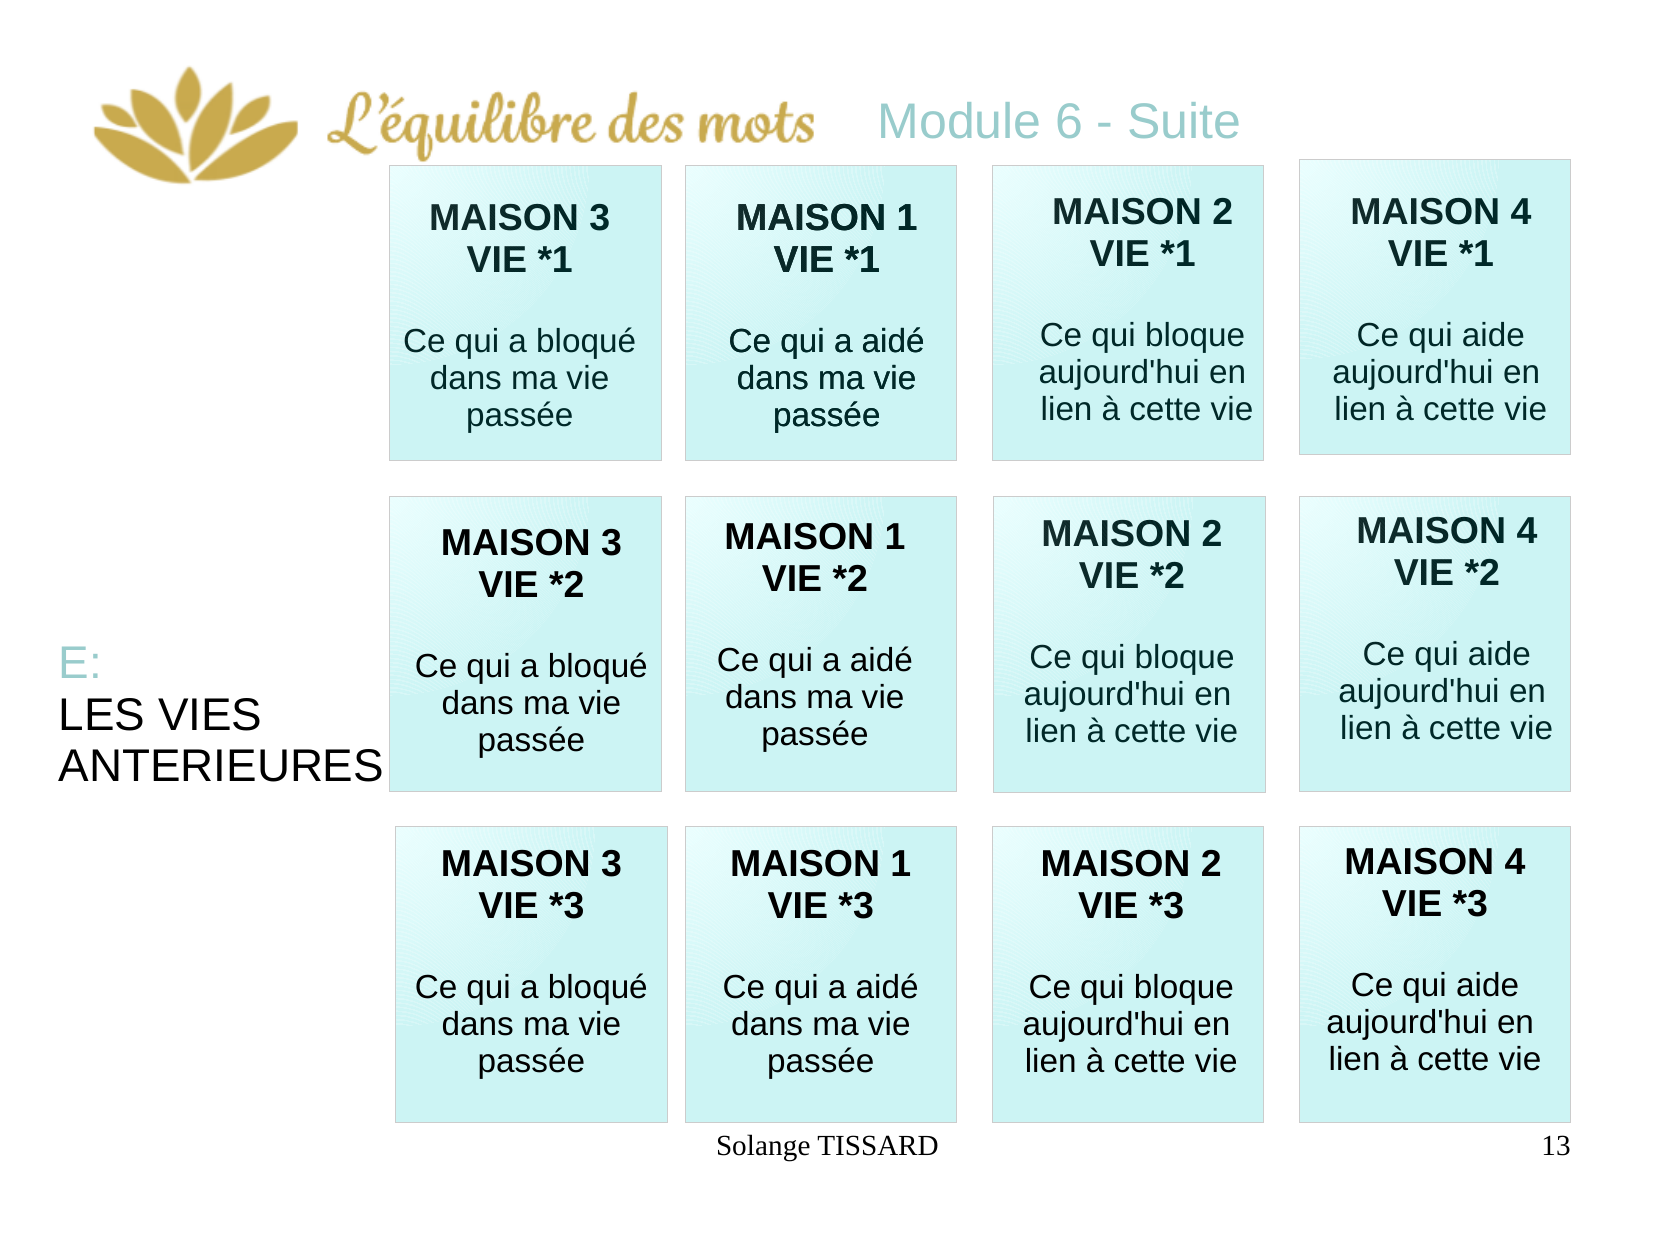

# Module 6 - Suite
MAISON 2
VIE *1
Ce qui bloque aujourd'hui en
 lien à cette vie
MAISON 4
VIE *1
Ce qui aide aujourd'hui en
lien à cette vie
MAISON 3
VIE *1
Ce qui a bloqué dans ma vie passée
MAISON 1
VIE *1
Ce qui a aidé dans ma vie passée
MAISON 1
VIE *1
Ce qui a aidé dans ma vie passée
MAISON 1
Toi et ta
contribution
dans la relation
MAISON 4
VIE *2
Ce qui aide aujourd'hui en
lien à cette vie
MAISON 2
VIE *2
Ce qui bloque aujourd'hui en
lien à cette vie
MAISON 1
VIE *2
Ce qui a aidé dans ma vie passée
MAISON 3
VIE *2
Ce qui a bloqué dans ma vie passée
E:
LES VIES
ANTERIEURES
MAISON 4
VIE *3
Ce qui aide aujourd'hui en
lien à cette vie
MAISON 2
VIE *3
Ce qui bloque aujourd'hui en
lien à cette vie
MAISON 3
VIE *3
Ce qui a bloqué dans ma vie passée
MAISON 1
VIE *3
Ce qui a aidé dans ma vie passée
Solange TISSARD
13